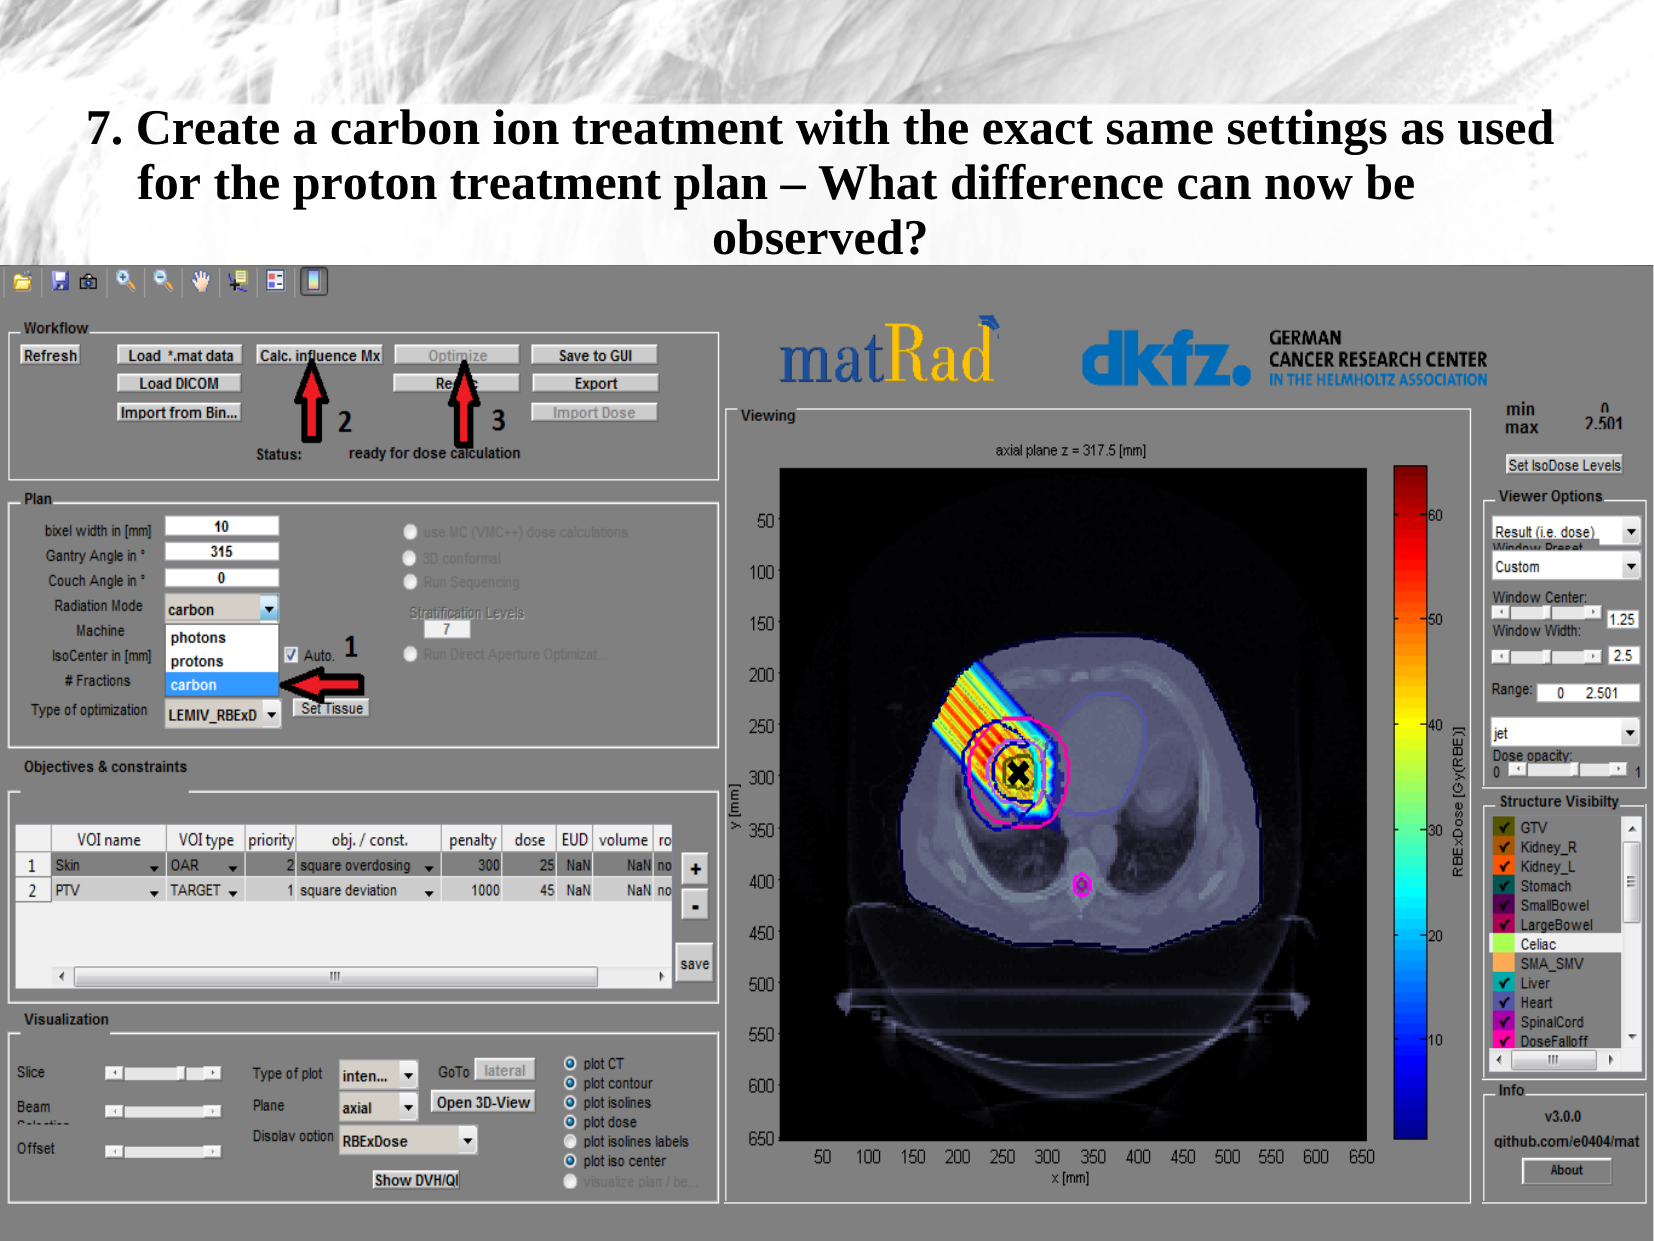

# 7. Create a carbon ion treatment with the exact same settings as used for the proton treatment plan – What difference can now be observed?